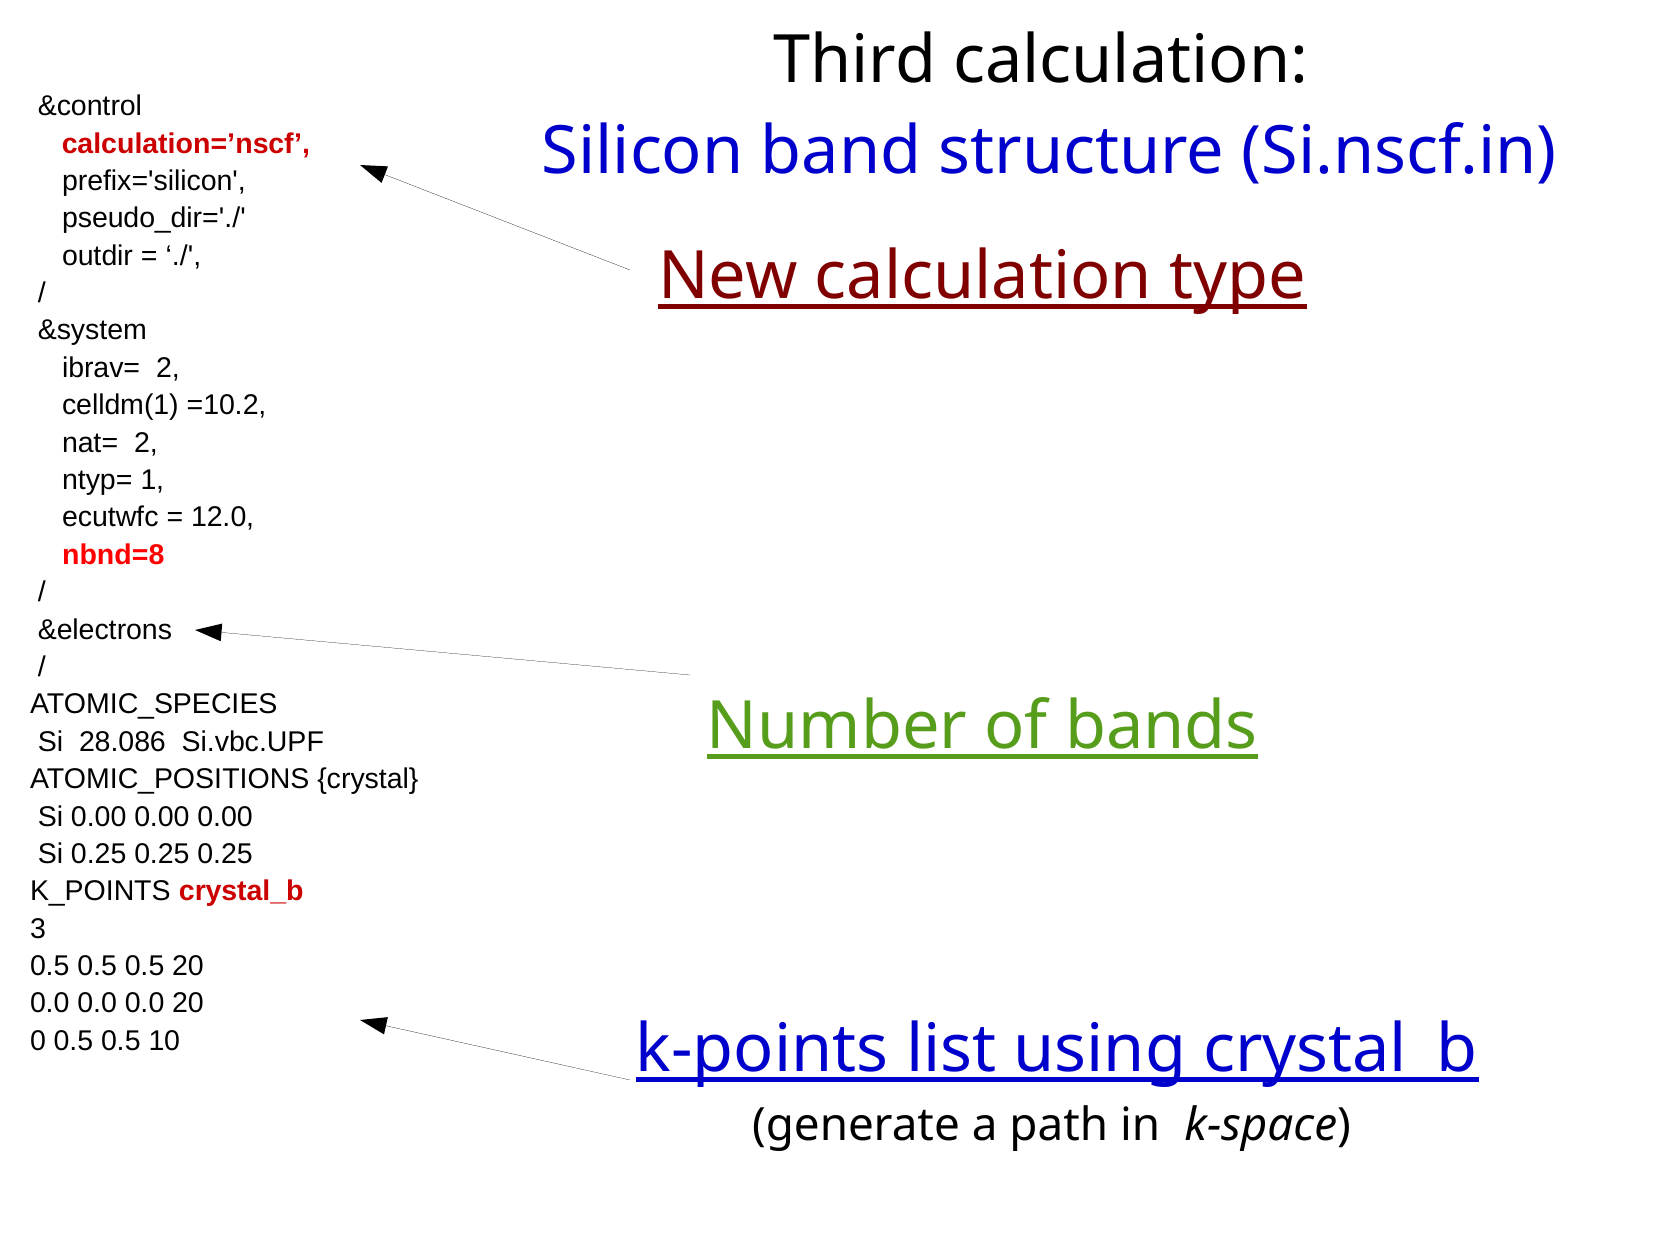

# Third calculation: Silicon band structure (Si.nscf.in)
 &control
 calculation=’nscf’,
 prefix='silicon',
 pseudo_dir='./'
 outdir = ‘./',
 /
 &system
 ibrav= 2,
 celldm(1) =10.2,
 nat= 2,
 ntyp= 1,
 ecutwfc = 12.0,
 nbnd=8
 /
 &electrons
 /
ATOMIC_SPECIES
 Si 28.086 Si.vbc.UPF
ATOMIC_POSITIONS {crystal}
 Si 0.00 0.00 0.00
 Si 0.25 0.25 0.25
K_POINTS crystal_b
3
0.5 0.5 0.5 20
0.0 0.0 0.0 20
0 0.5 0.5 10
New calculation type
Number of bands
k-points list using crystal_b
(generate a path in k-space)